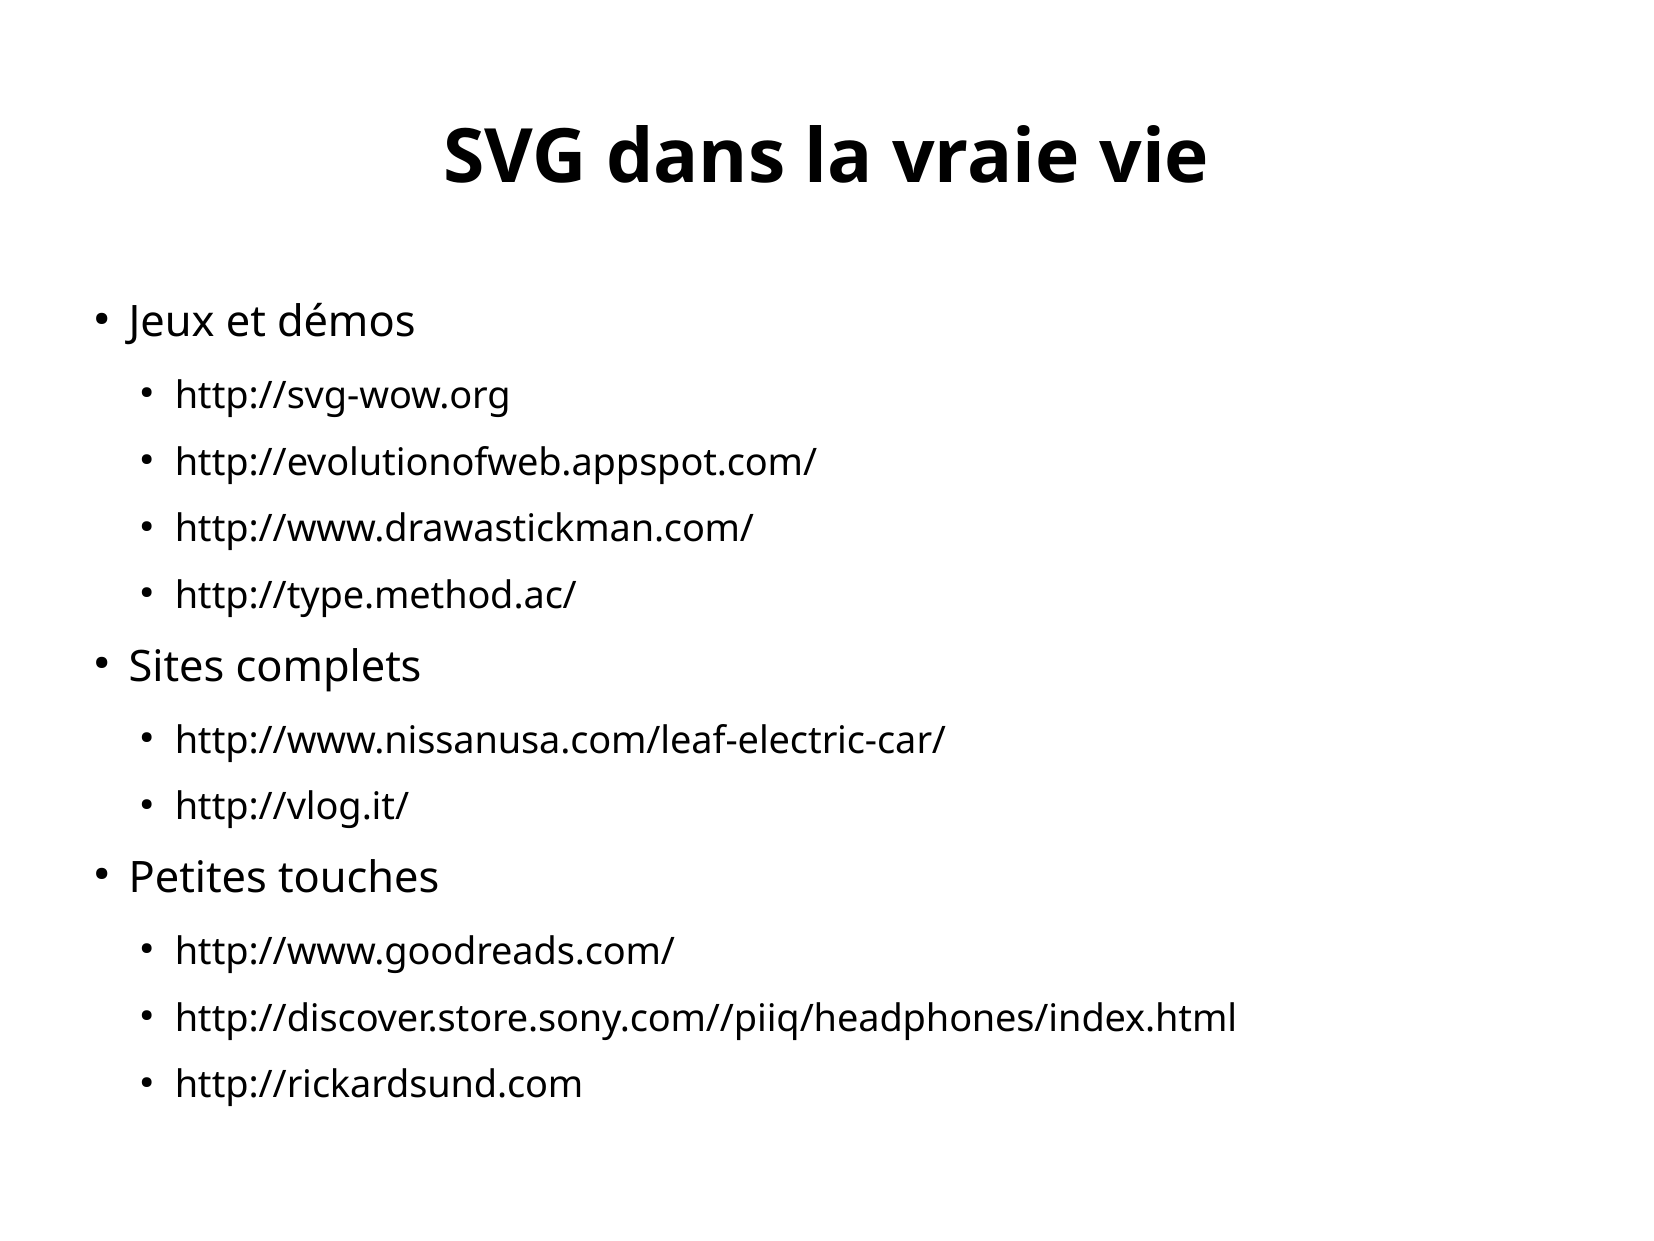

# SVG dans la vraie vie
Jeux et démos
http://svg-wow.org
http://evolutionofweb.appspot.com/
http://www.drawastickman.com/
http://type.method.ac/
Sites complets
http://www.nissanusa.com/leaf-electric-car/
http://vlog.it/
Petites touches
http://www.goodreads.com/
http://discover.store.sony.com//piiq/headphones/index.html
http://rickardsund.com